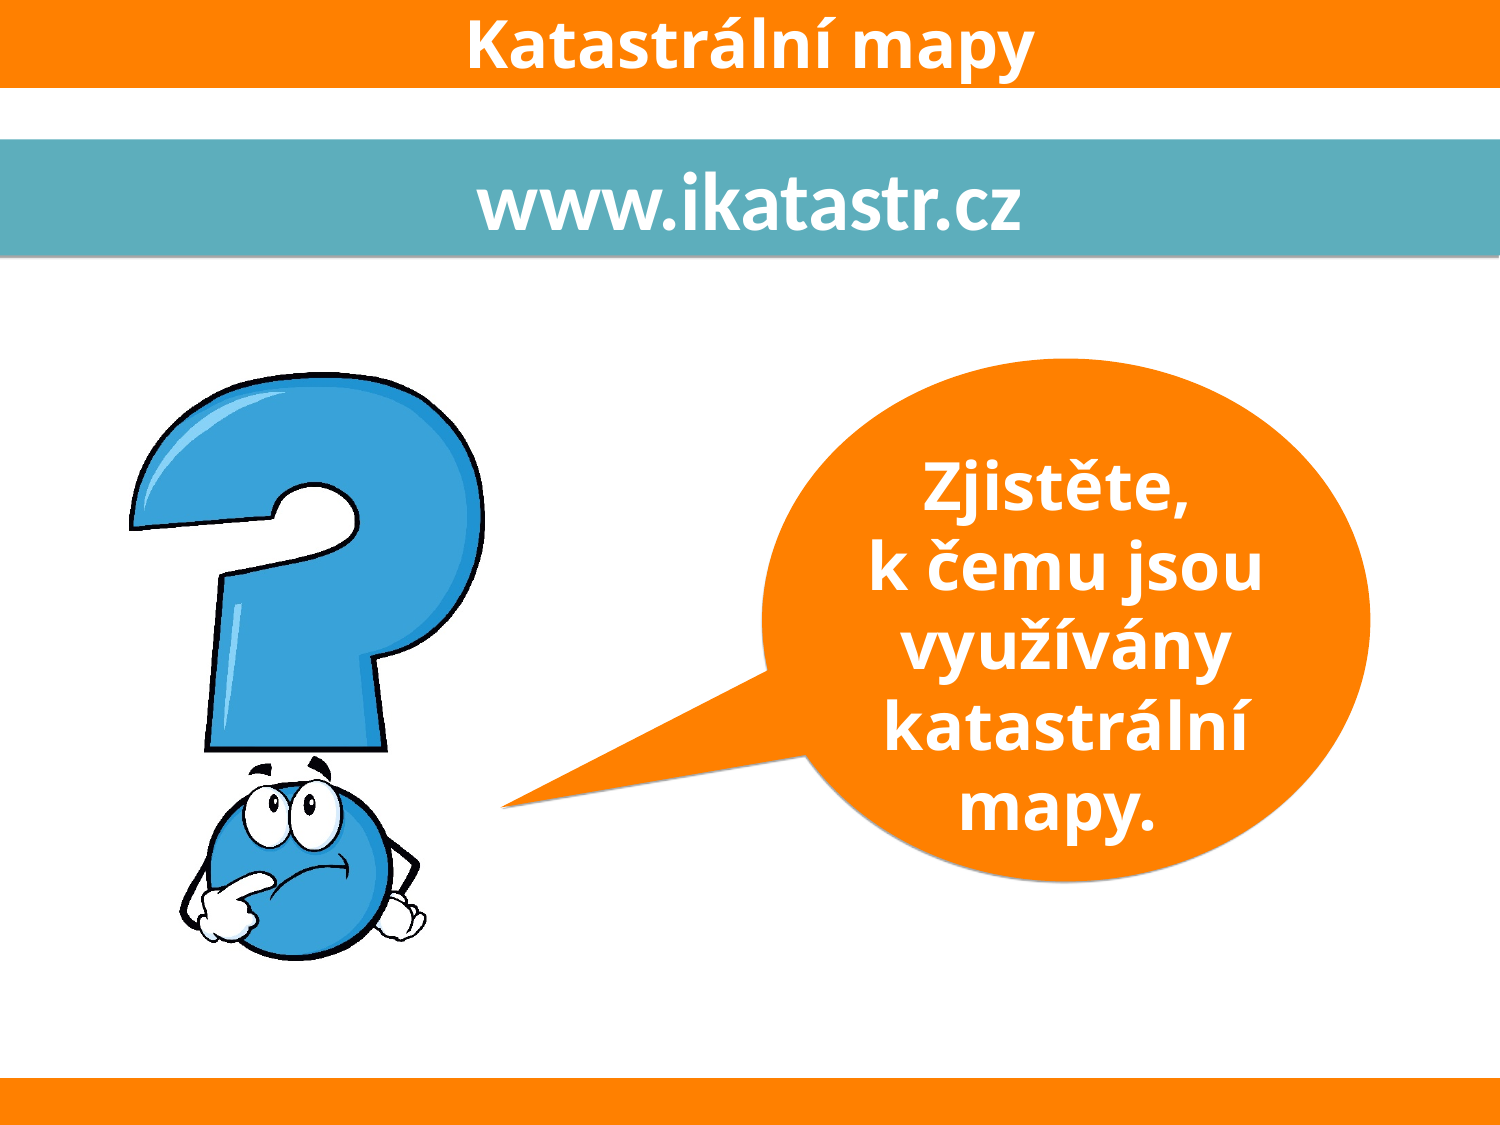

Katastrální mapy
www.ikatastr.cz
Zjistěte,
k čemu jsou využívány katastrální mapy.